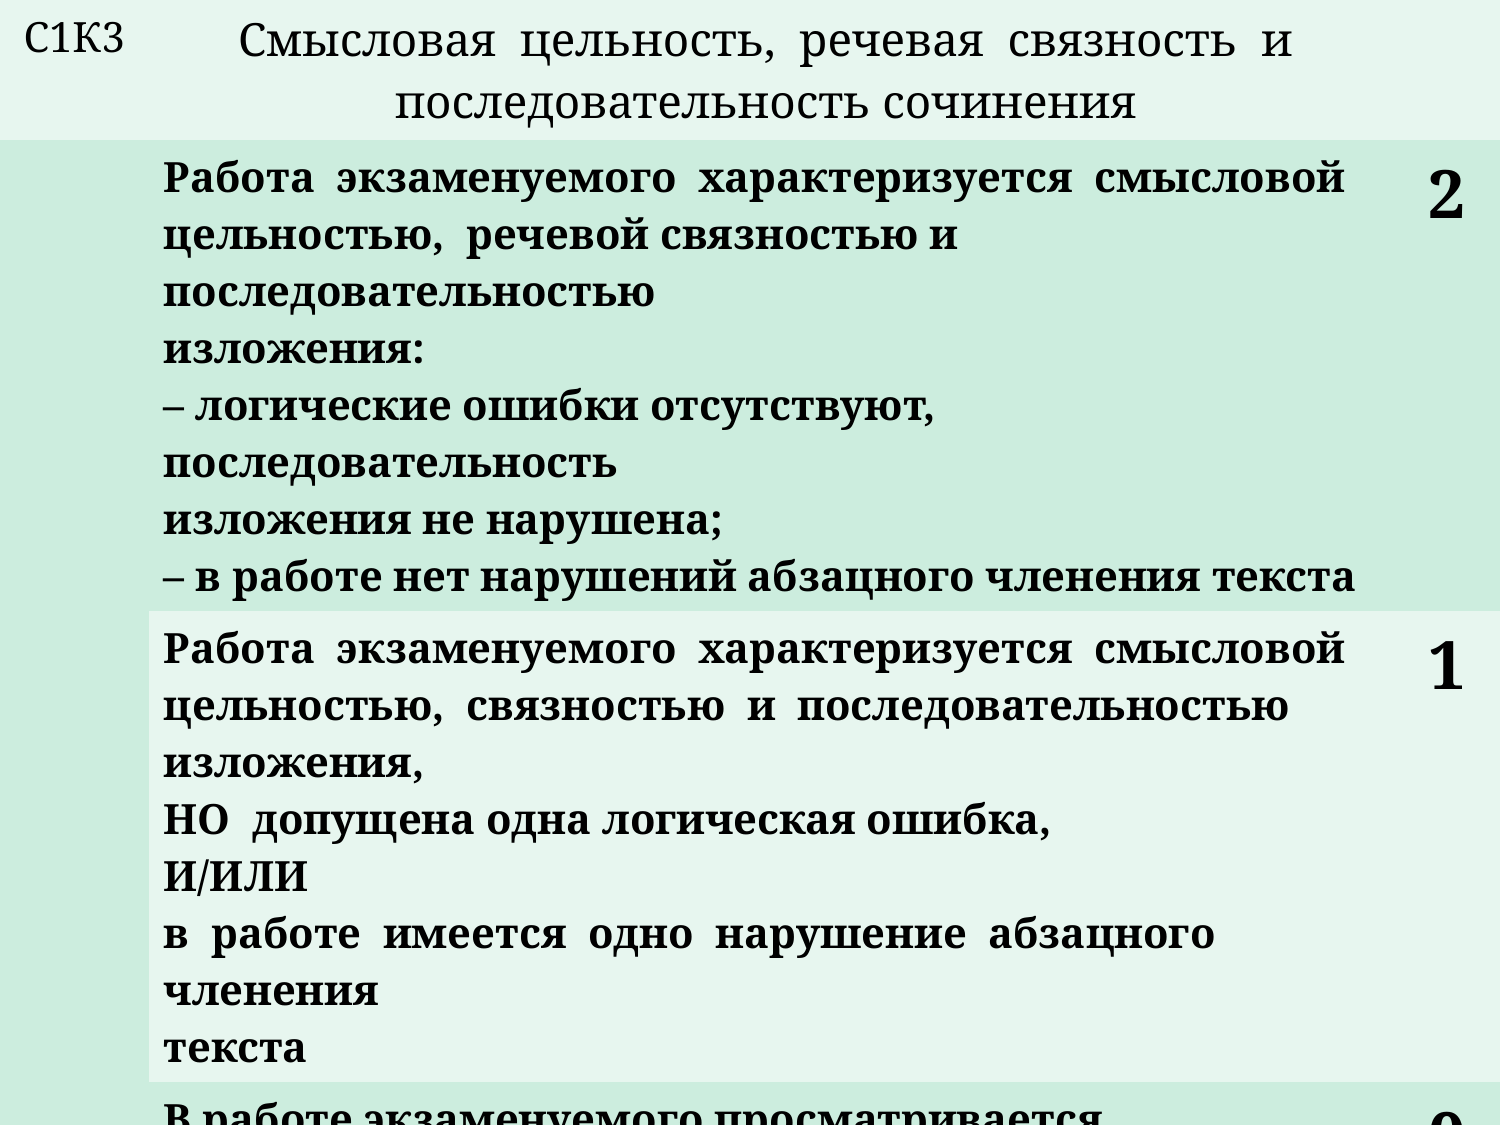

| С1К3 | Смысловая цельность, речевая связность и последовательность сочинения | |
| --- | --- | --- |
| | Работа экзаменуемого характеризуется смысловой цельностью, речевой связностью и последовательностью изложения: – логические ошибки отсутствуют, последовательность изложения не нарушена; – в работе нет нарушений абзацного членения текста | 2 |
| | Работа экзаменуемого характеризуется смысловой цельностью, связностью и последовательностью изложения, НО допущена одна логическая ошибка, И/ИЛИ в работе имеется одно нарушение абзацного членения текста | 1 |
| | В работе экзаменуемого просматривается коммуникативный замысел, НО допущено более одной логической ошибки, И/ИЛИ имеется два случая нарушения абзацного членения текста | 0 |